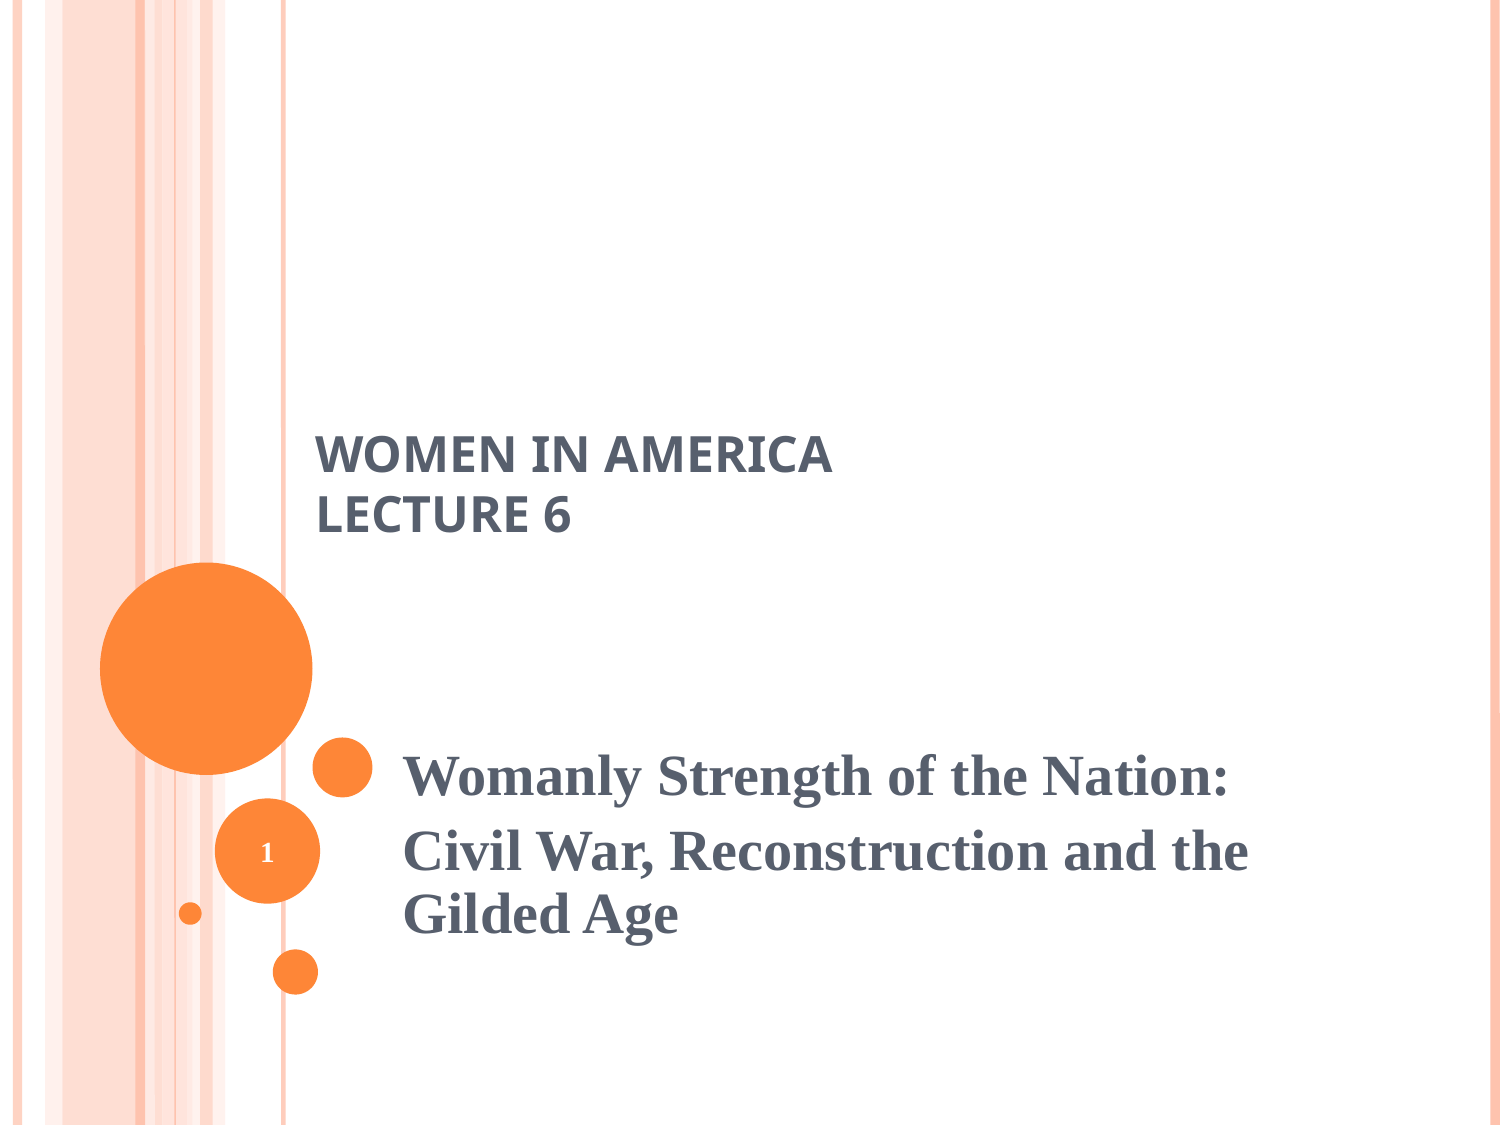

# Women in America Lecture 6
Womanly Strength of the Nation:
Civil War, Reconstruction and the Gilded Age